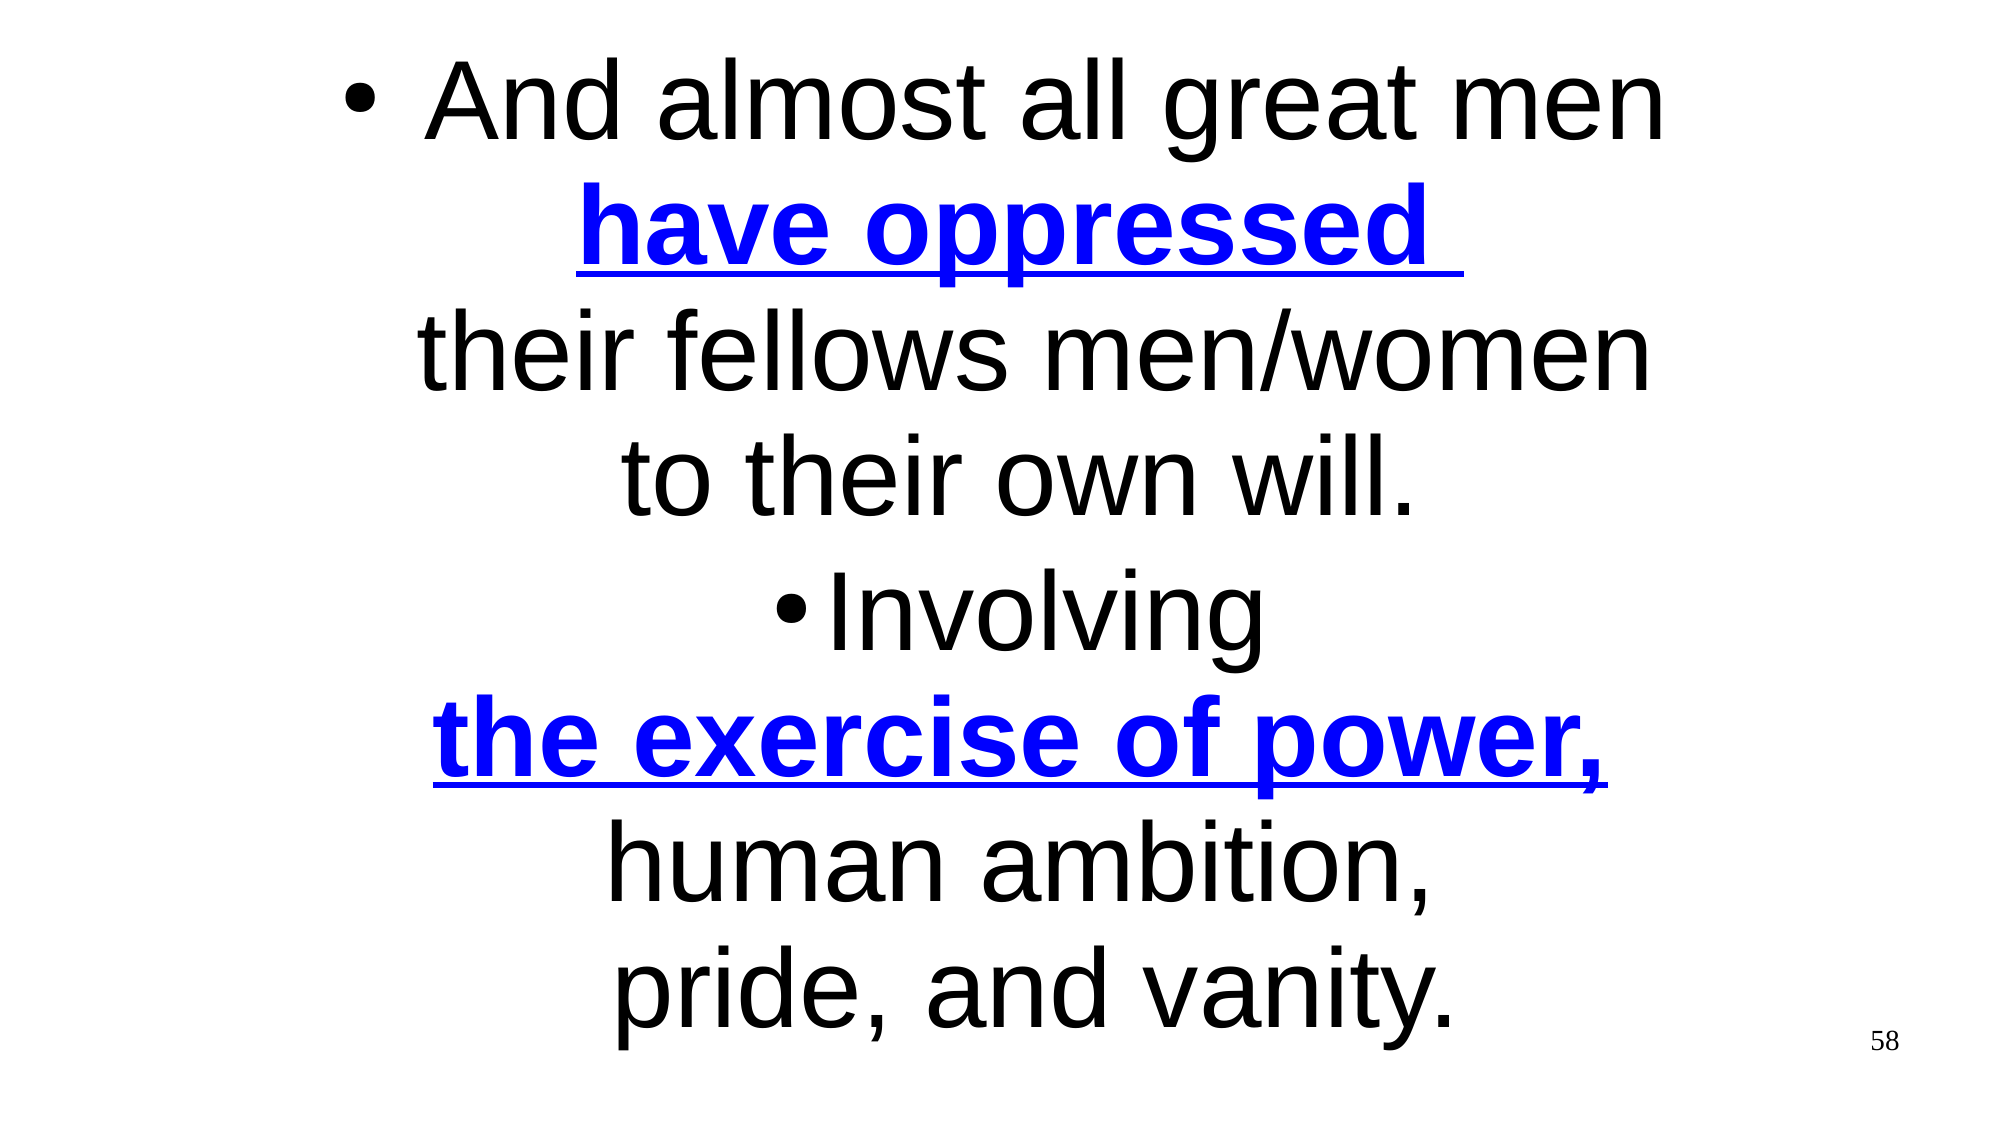

# And almost all great men have oppressed their fellows men/women to their own will.
Involving
the exercise of power,
human ambition,
pride, and vanity.
58